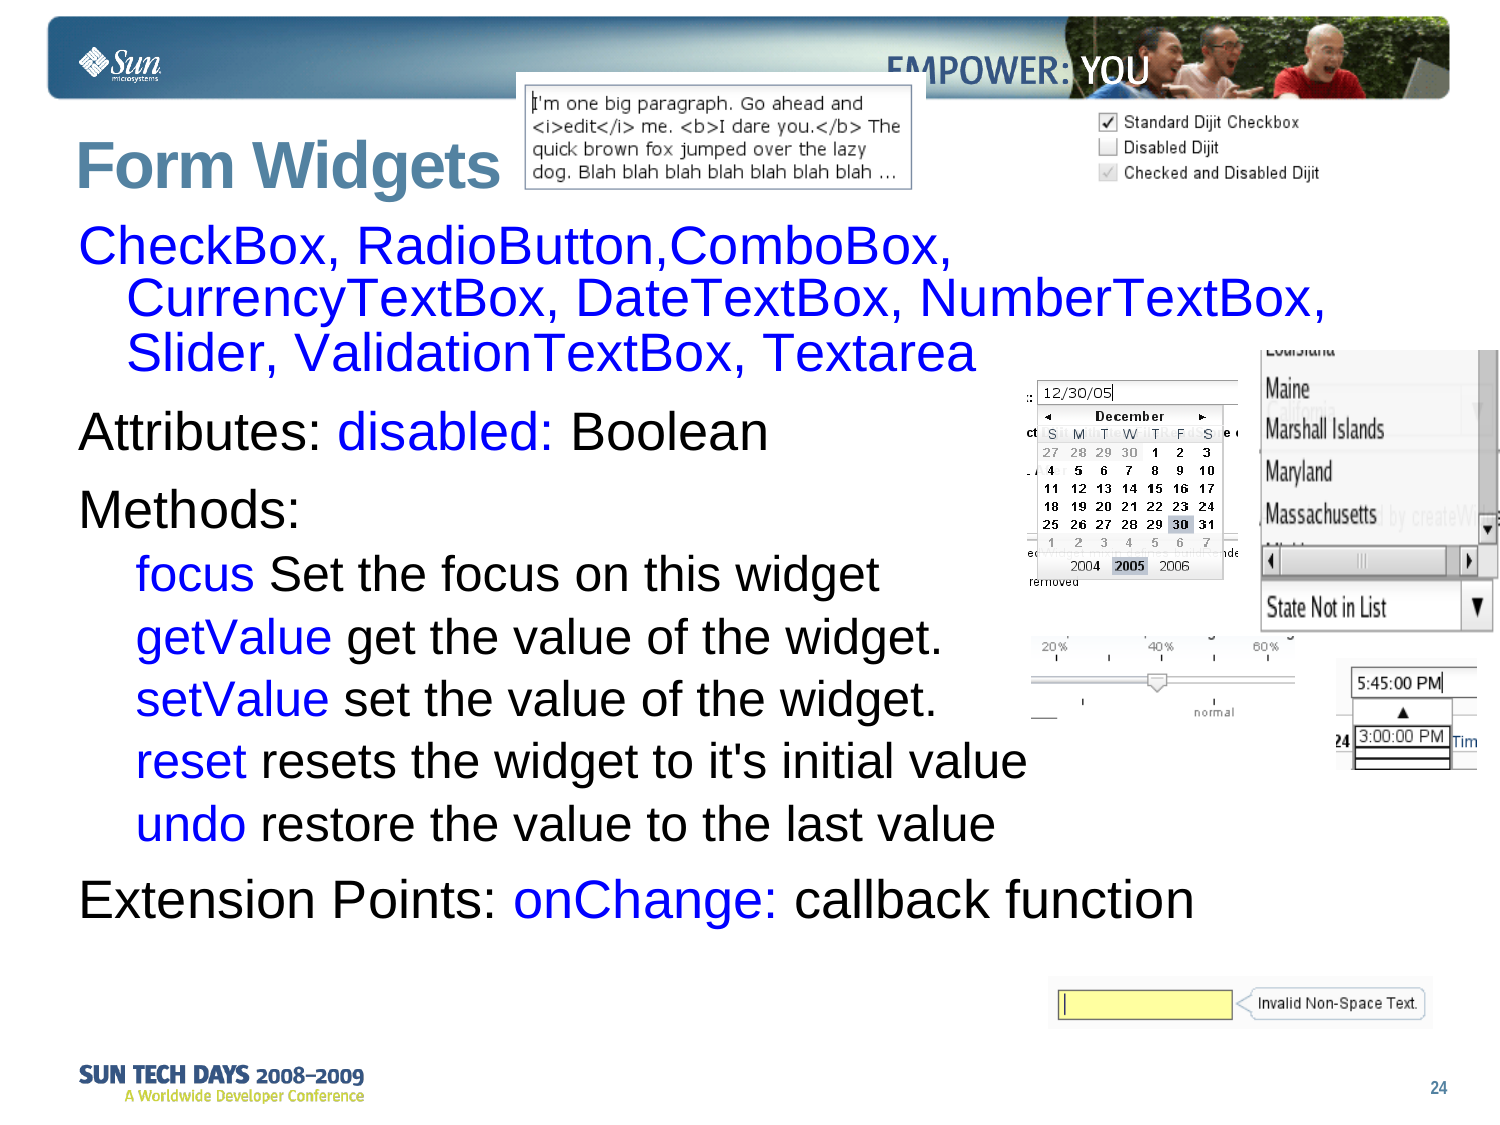

# Form Widgets
CheckBox, RadioButton,ComboBox, CurrencyTextBox, DateTextBox, NumberTextBox, Slider, ValidationTextBox, Textarea
Attributes: disabled: Boolean
Methods:
focus Set the focus on this widget
getValue get the value of the widget.
setValue set the value of the widget.
reset resets the widget to it's initial value
undo restore the value to the last value
Extension Points: onChange: callback function